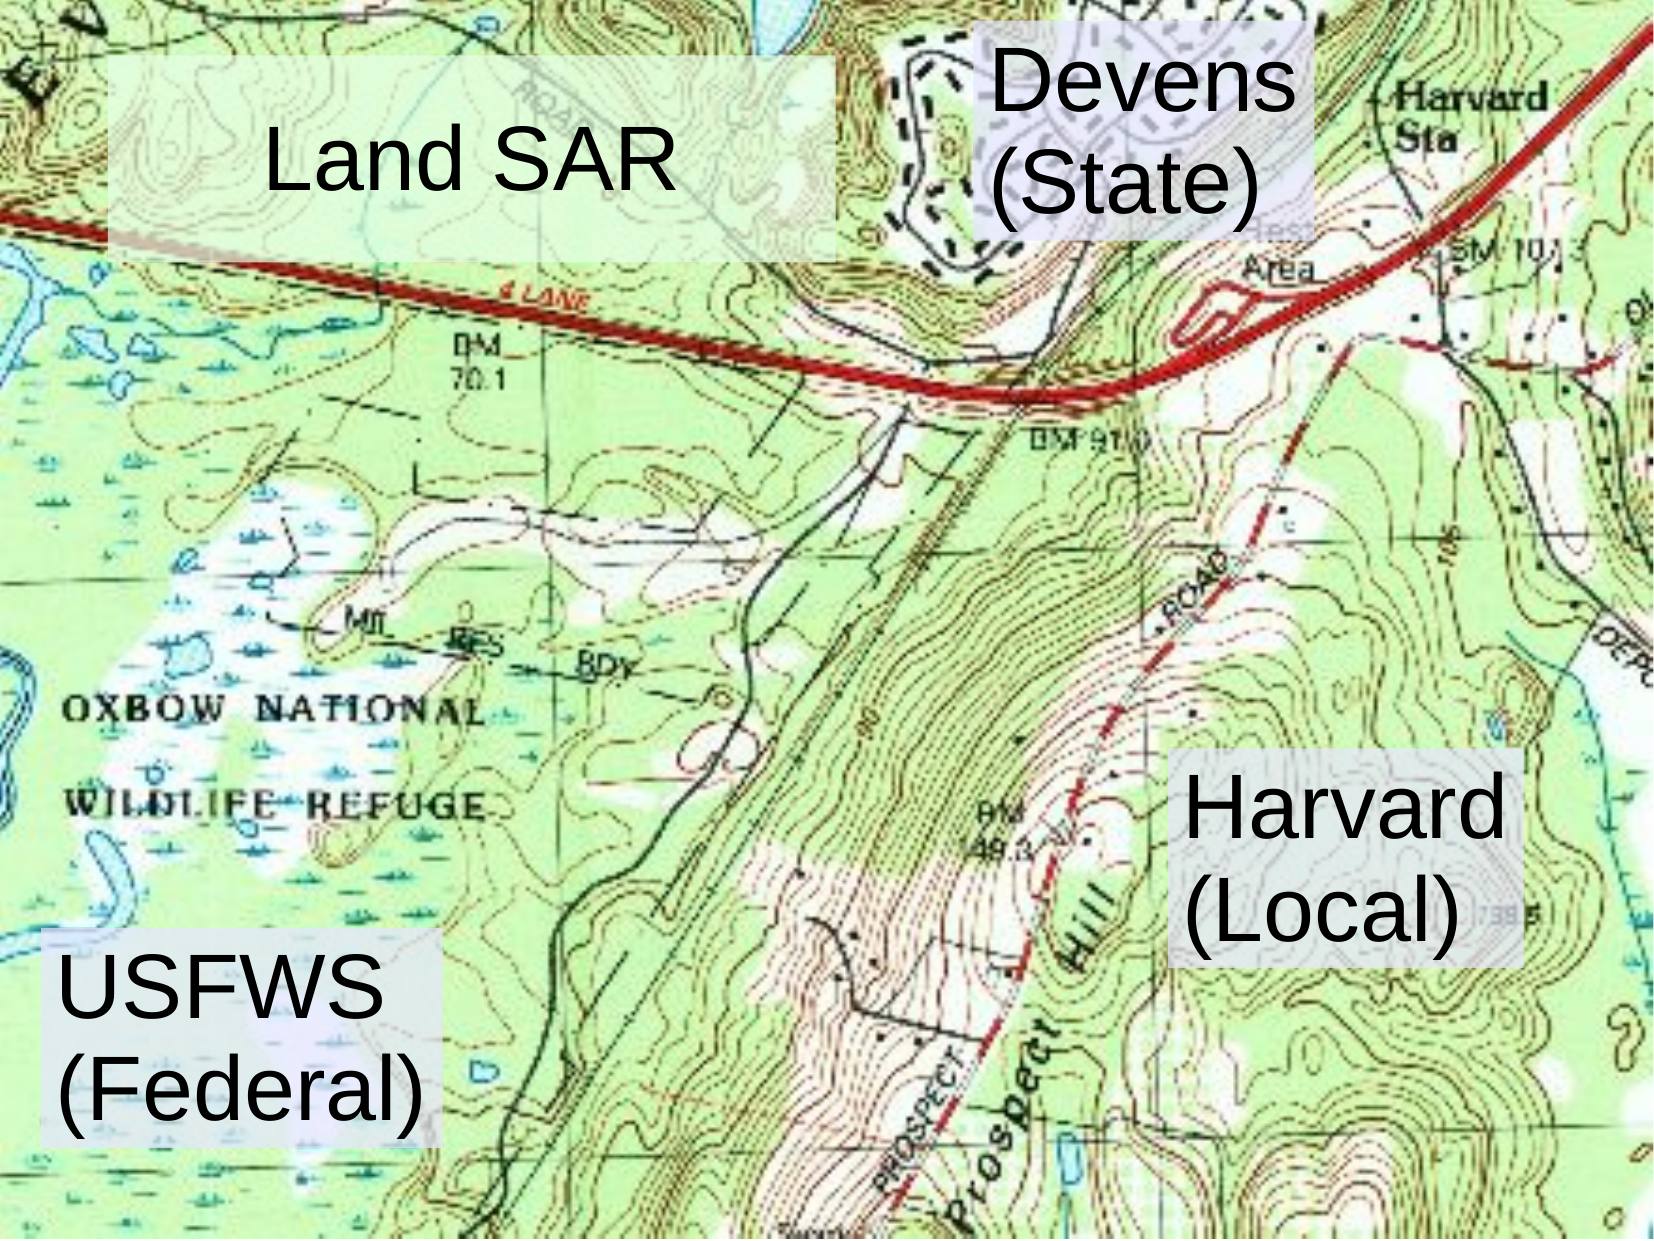

Devens
(State)
# Land SAR
Harvard
(Local)
USFWS
(Federal)